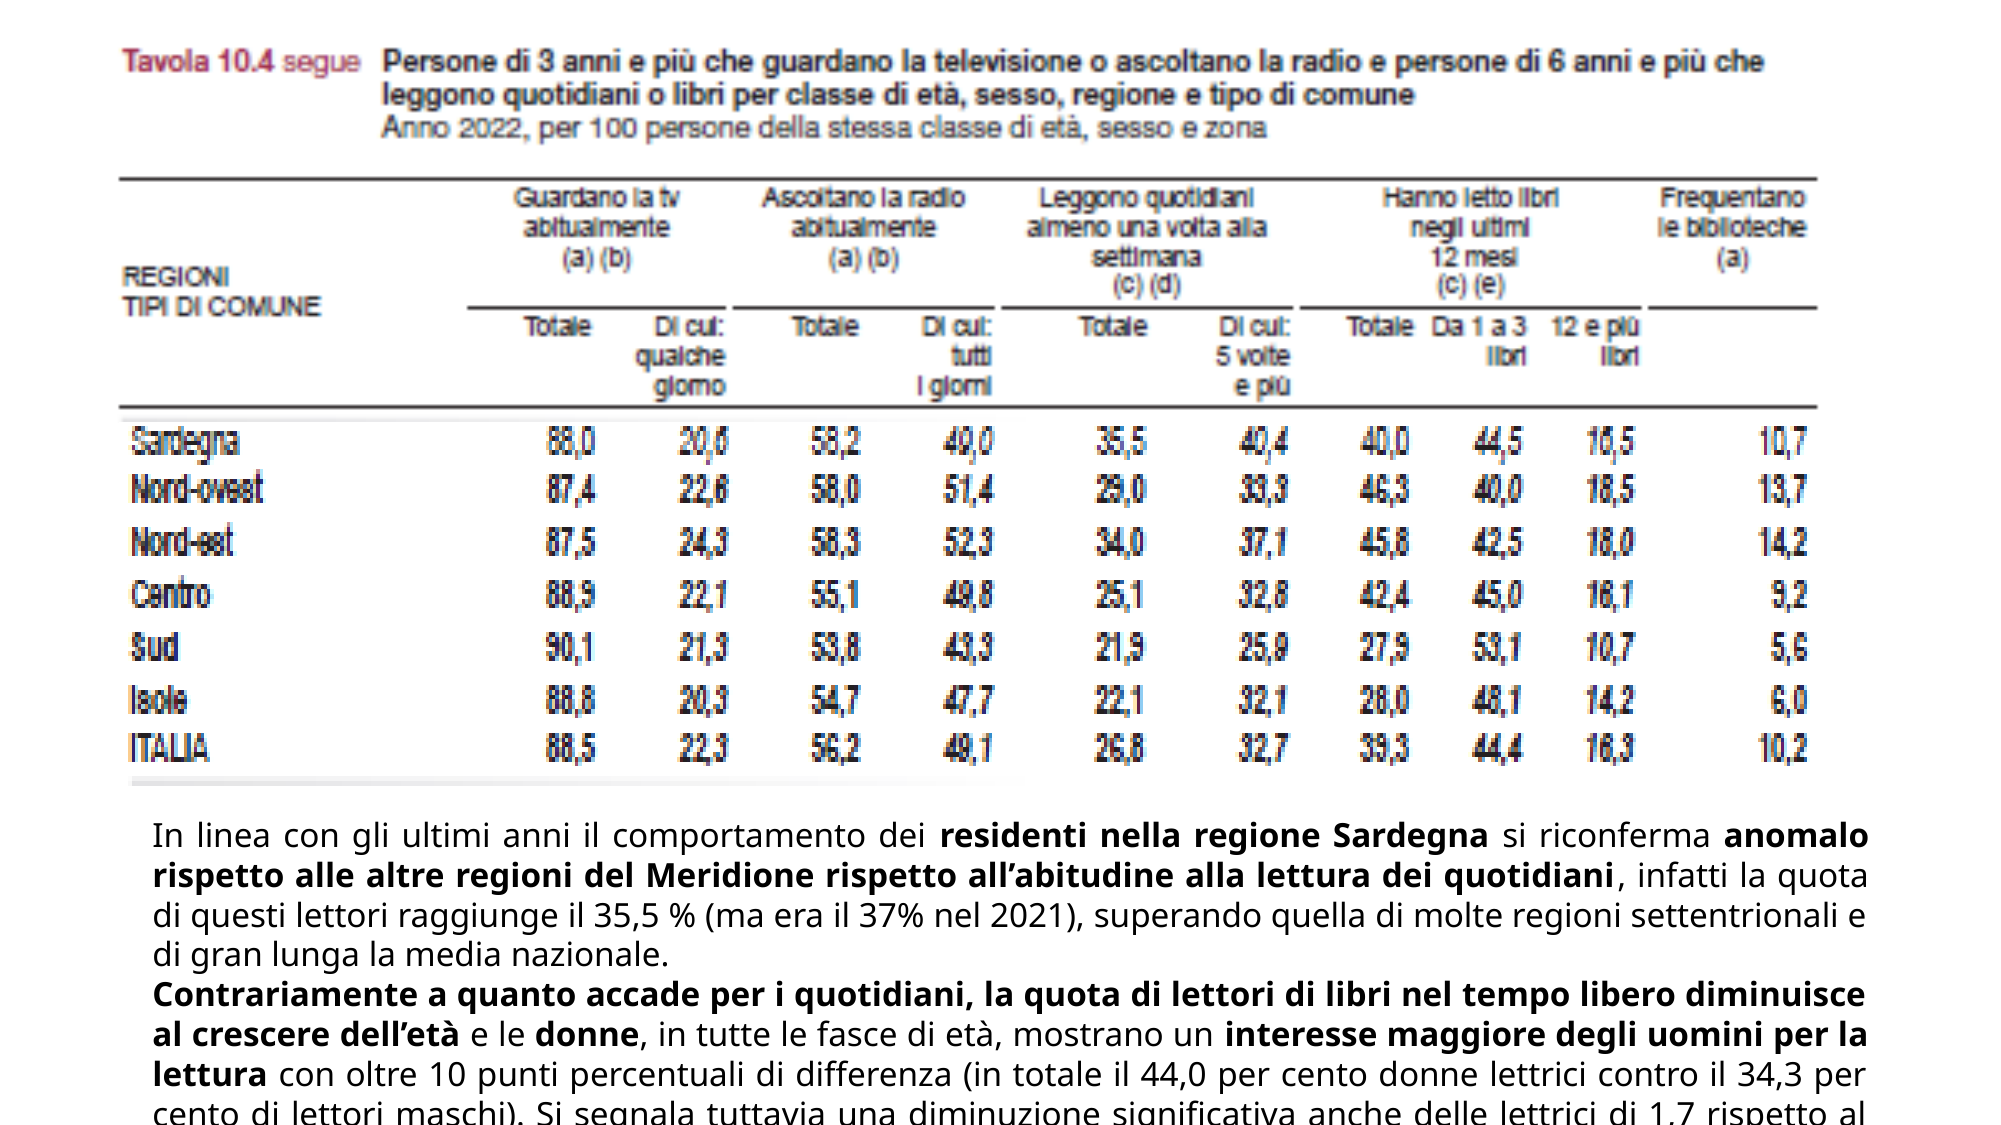

In linea con gli ultimi anni il comportamento dei residenti nella regione Sardegna si riconferma anomalo rispetto alle altre regioni del Meridione rispetto all’abitudine alla lettura dei quotidiani, infatti la quota di questi lettori raggiunge il 35,5 % (ma era il 37% nel 2021), superando quella di molte regioni settentrionali e di gran lunga la media nazionale.
Contrariamente a quanto accade per i quotidiani, la quota di lettori di libri nel tempo libero diminuisce al crescere dell’età e le donne, in tutte le fasce di età, mostrano un interesse maggiore degli uomini per la lettura con oltre 10 punti percentuali di differenza (in totale il 44,0 per cento donne lettrici contro il 34,3 per cento di lettori maschi). Si segnala tuttavia una diminuzione significativa anche delle lettrici di 1,7 rispetto al 2021; per gli uomini la diminuzione è pari al 1,6 per cento.